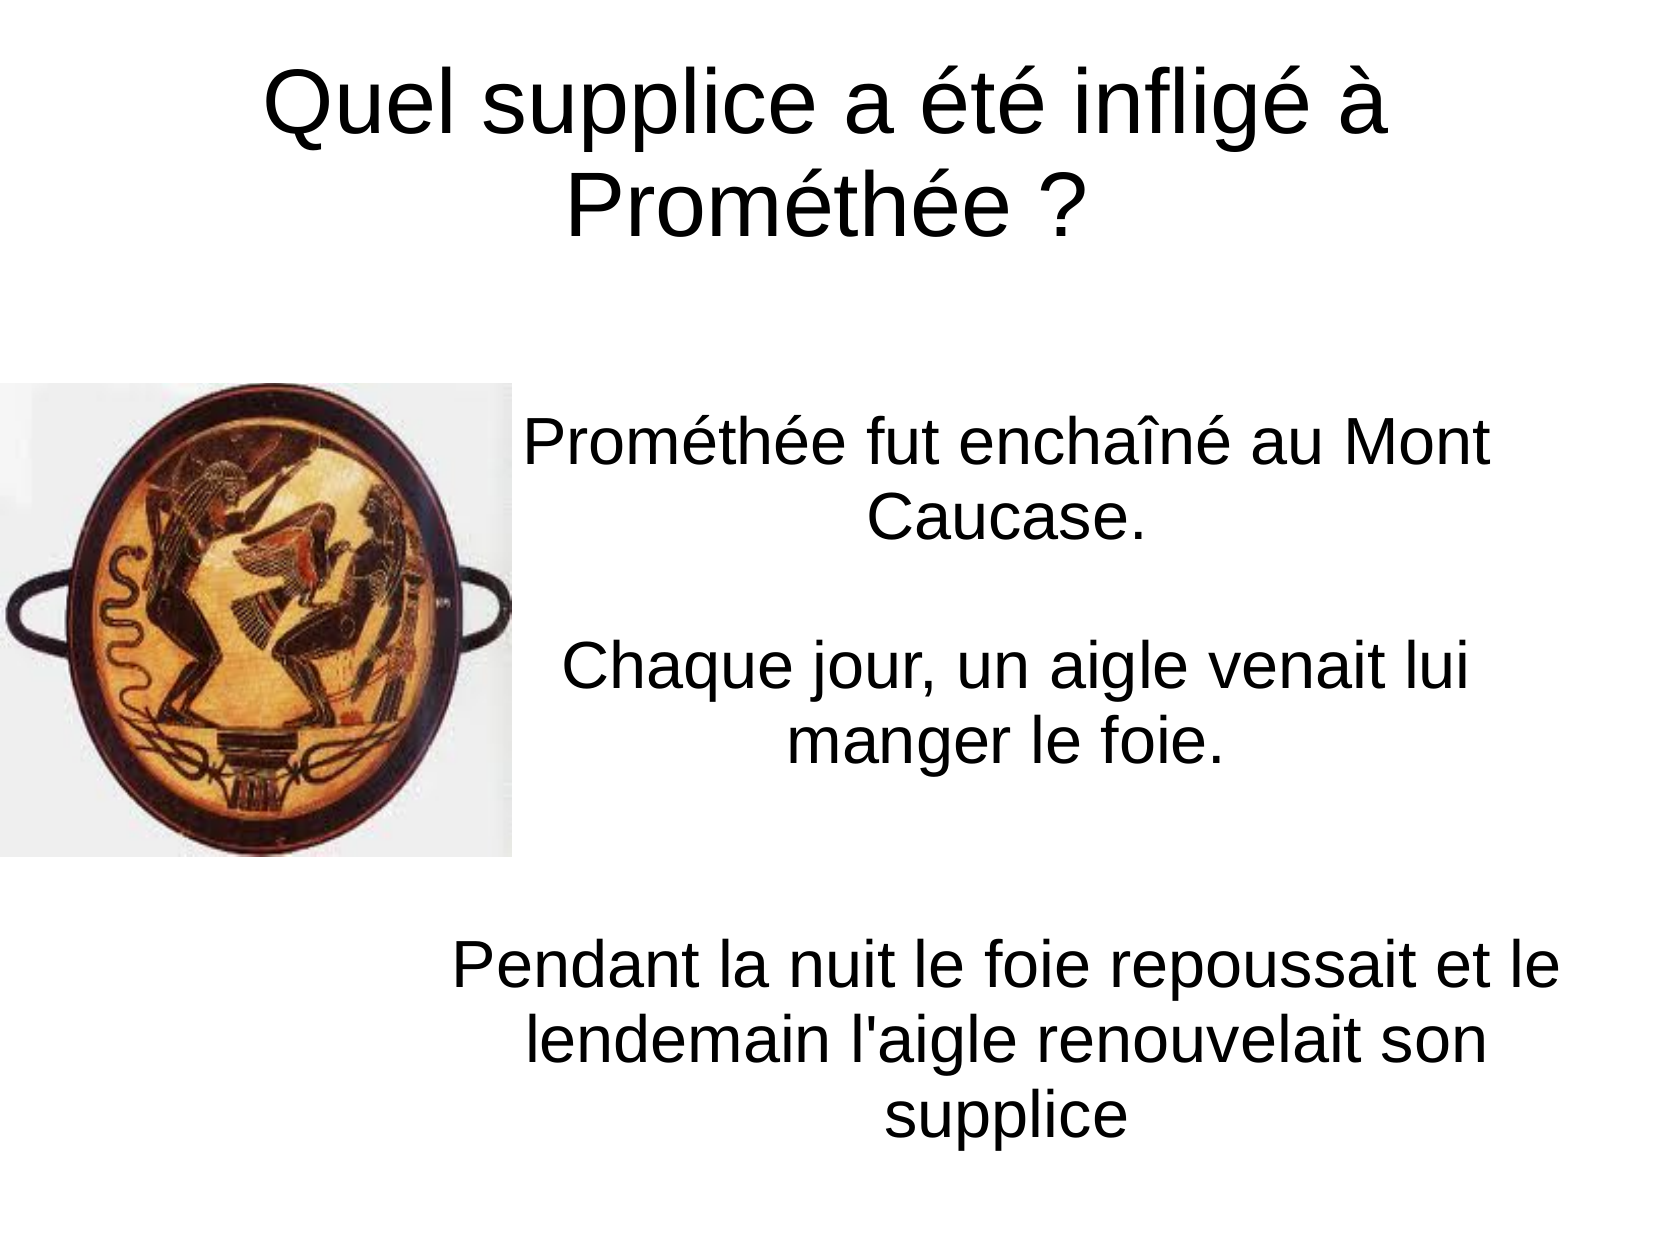

# Quel supplice a été infligé à Prométhée ?
Prométhée fut enchaîné au Mont Caucase.
 Chaque jour, un aigle venait lui manger le foie.
Pendant la nuit le foie repoussait et le lendemain l'aigle renouvelait son supplice